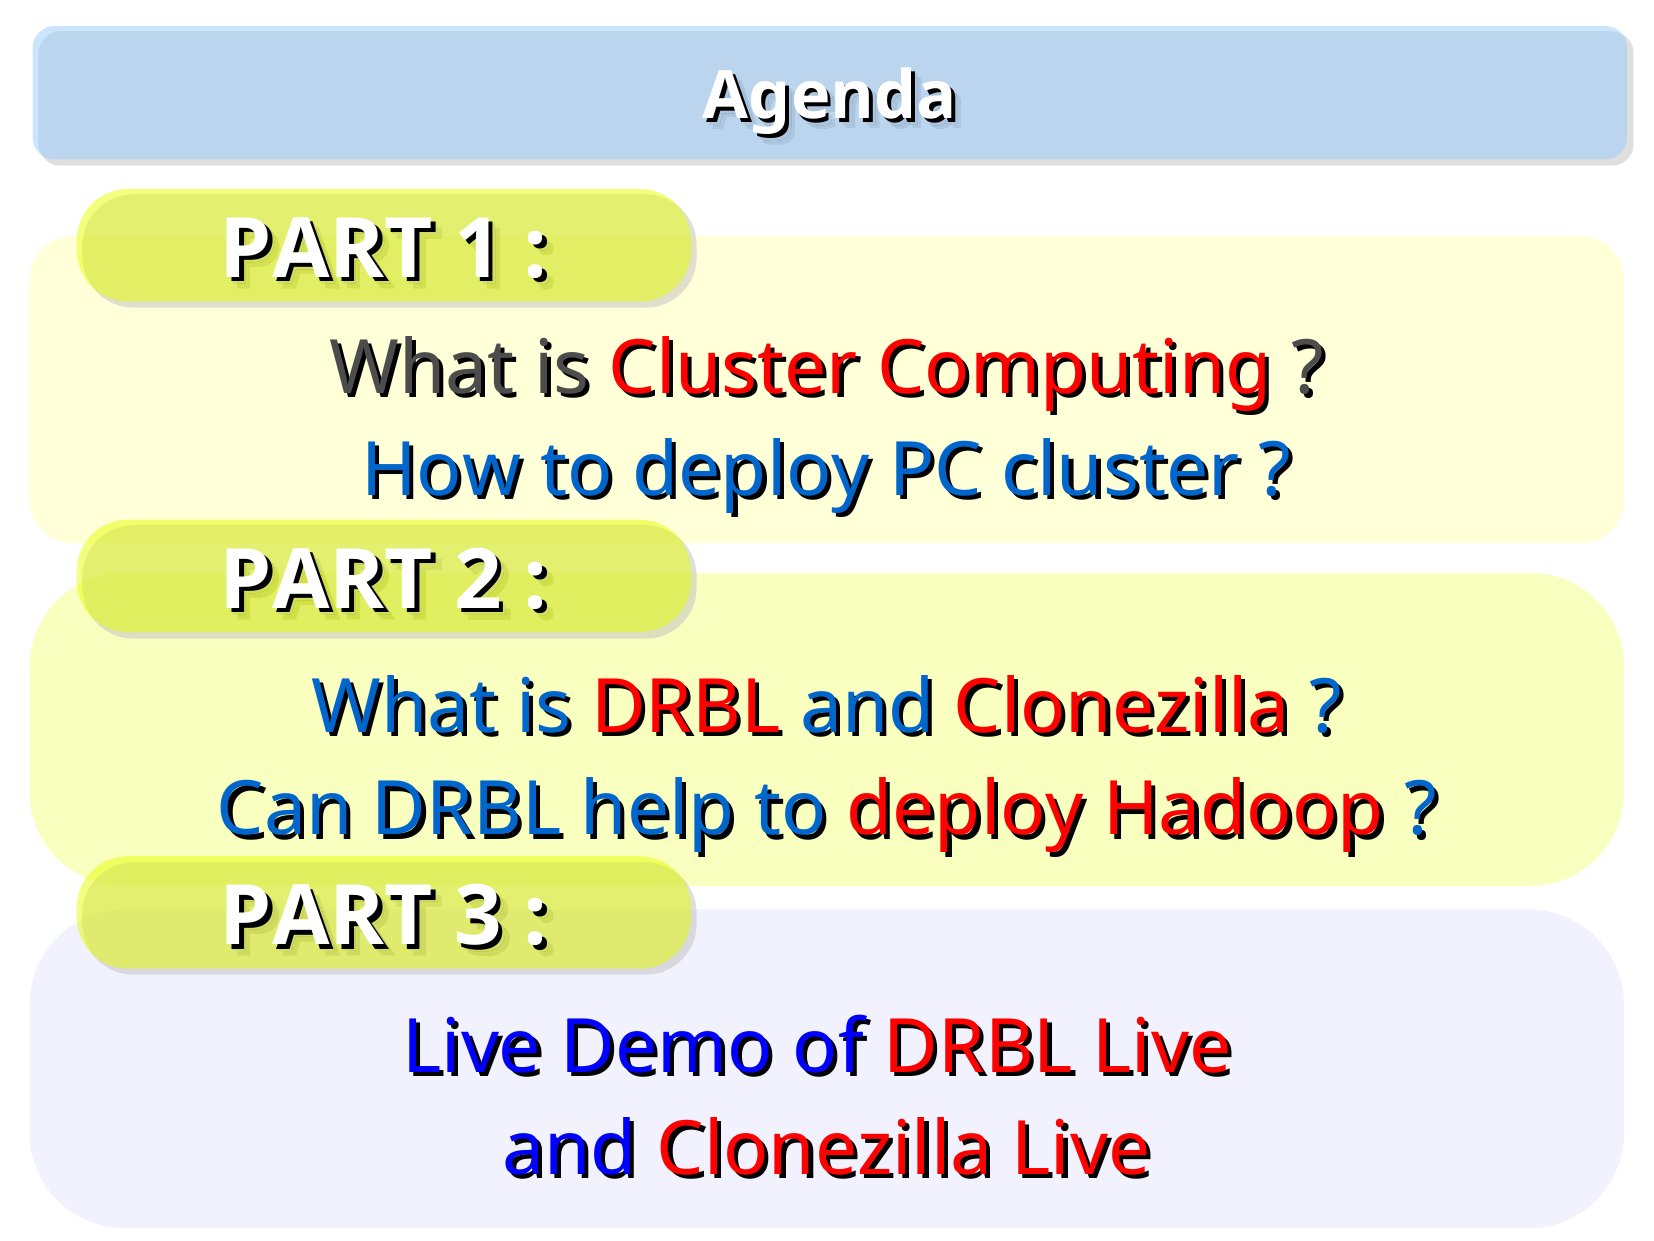

Agenda
PART 1 :
What is Cluster Computing ?
How to deploy PC cluster ?
PART 2 :
What is DRBL and Clonezilla ?
Can DRBL help to deploy Hadoop ?
PART 3 :
Live Demo of DRBL Live
and Clonezilla Live